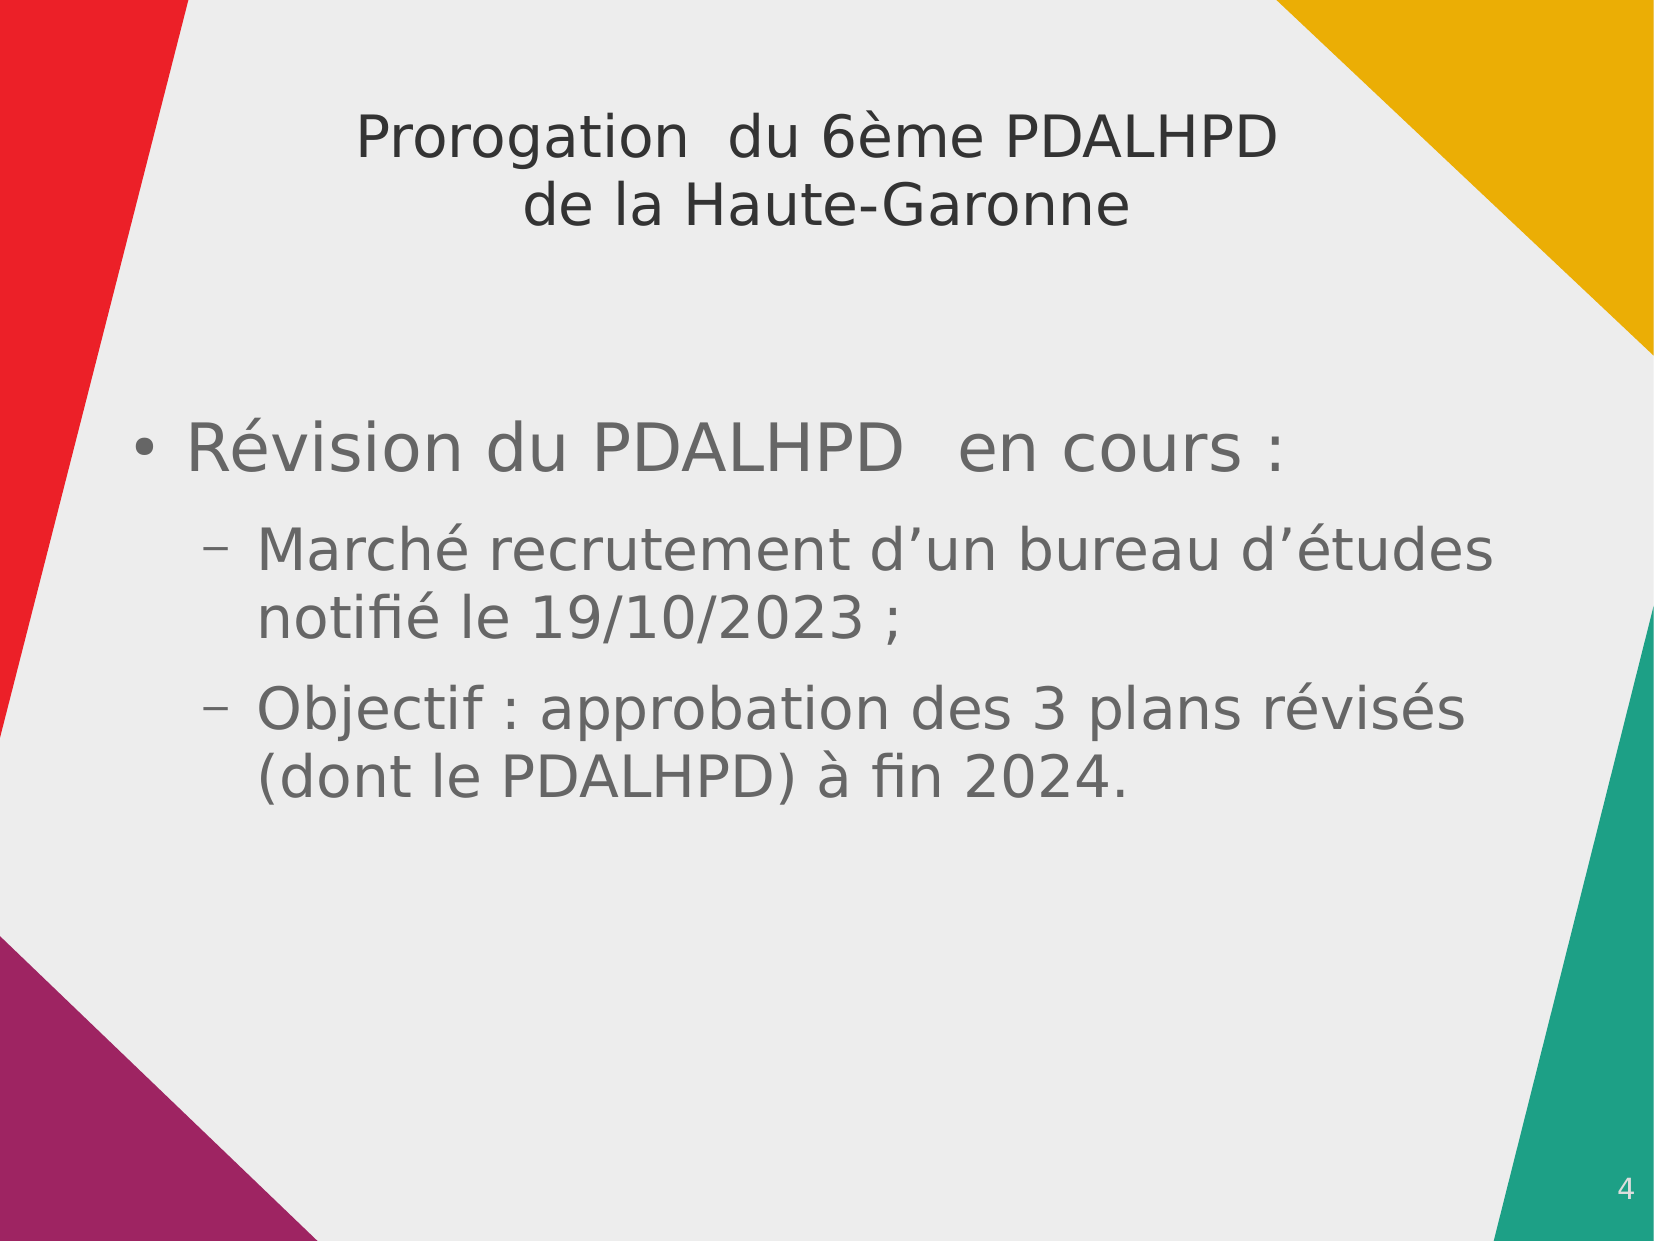

# Prorogation du 6ème PDALHPD de la Haute-Garonne
Révision du PDALHPD	 en cours :
Marché recrutement d’un bureau d’études notifié le 19/10/2023 ;
Objectif : approbation des 3 plans révisés (dont le PDALHPD) à fin 2024.
4